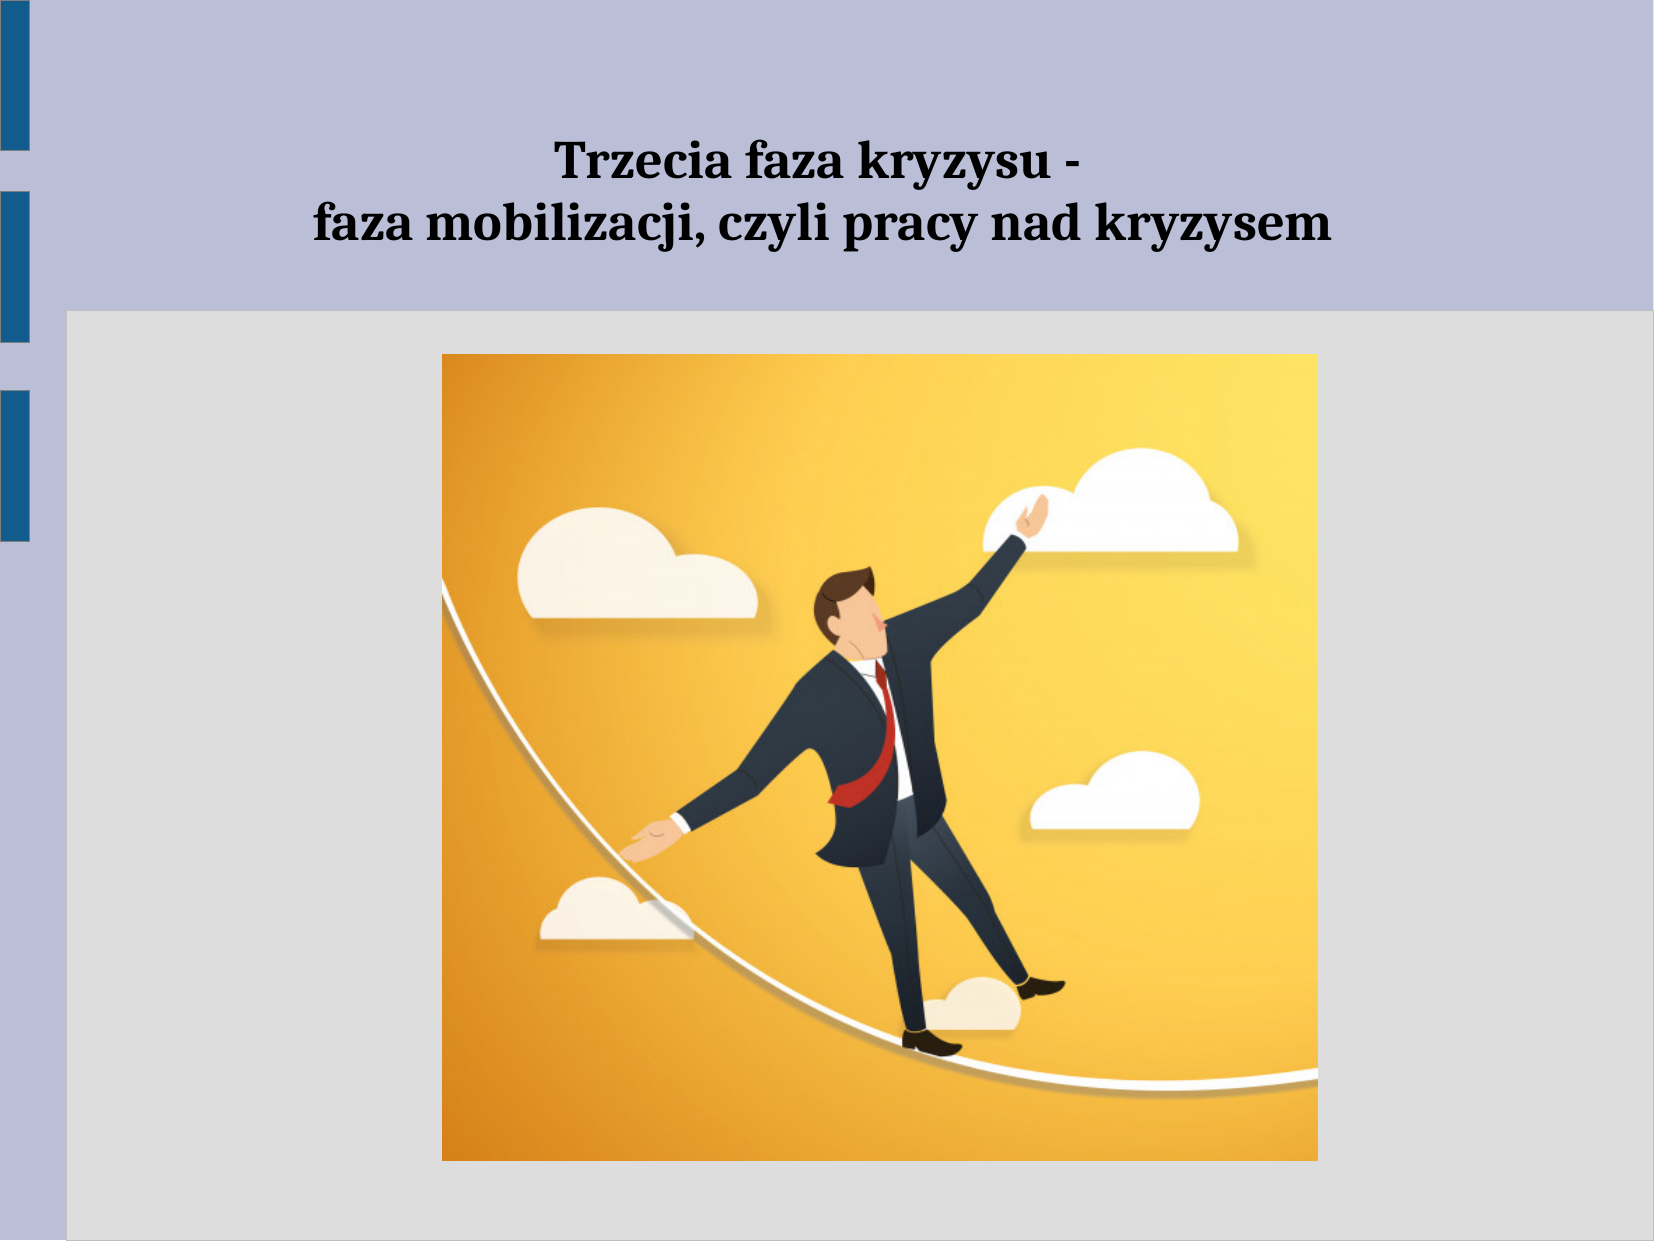

# Trzecia faza kryzysu - faza mobilizacji, czyli pracy nad kryzysem